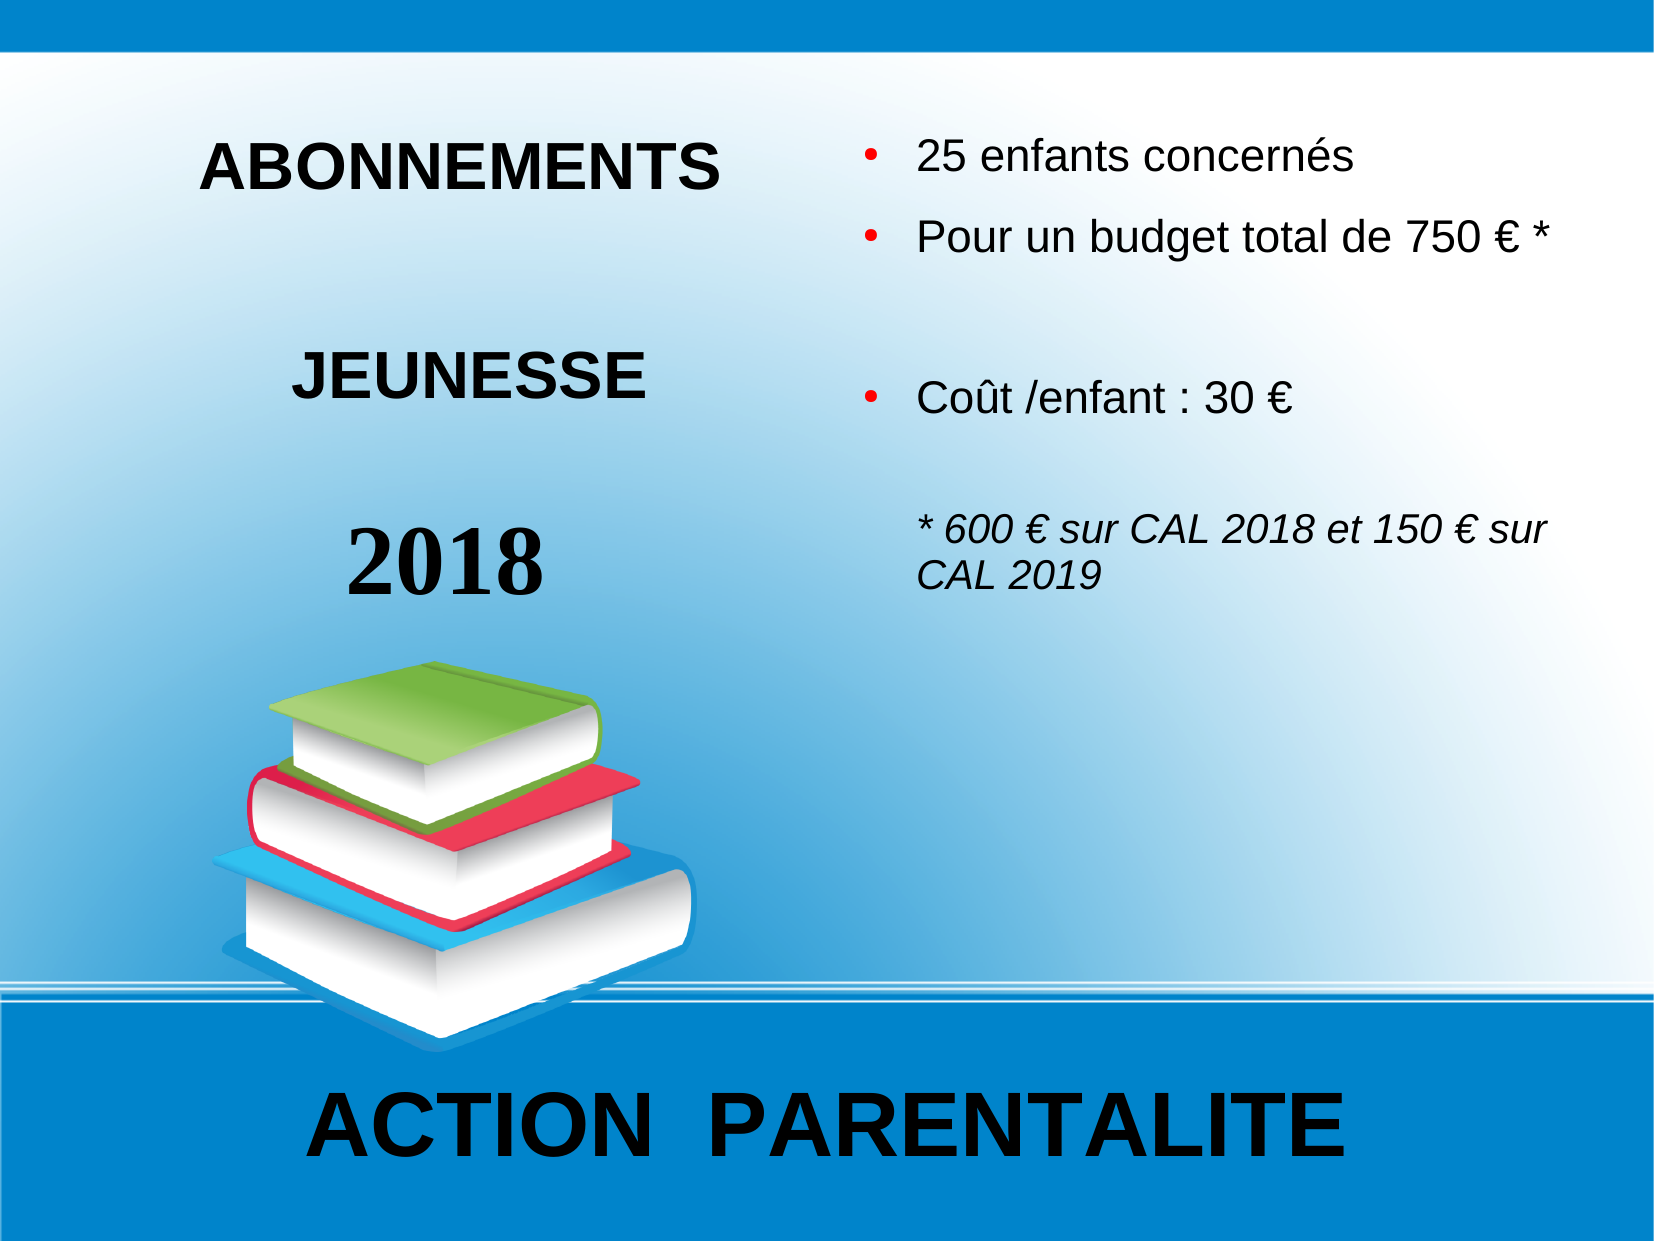

ABONNEMENTS
JEUNESSE
25 enfants concernés
Pour un budget total de 750 € *
Coût /enfant : 30 €
2018
* 600 € sur CAL 2018 et 150 € sur CAL 2019
# ACTION PARENTALITE